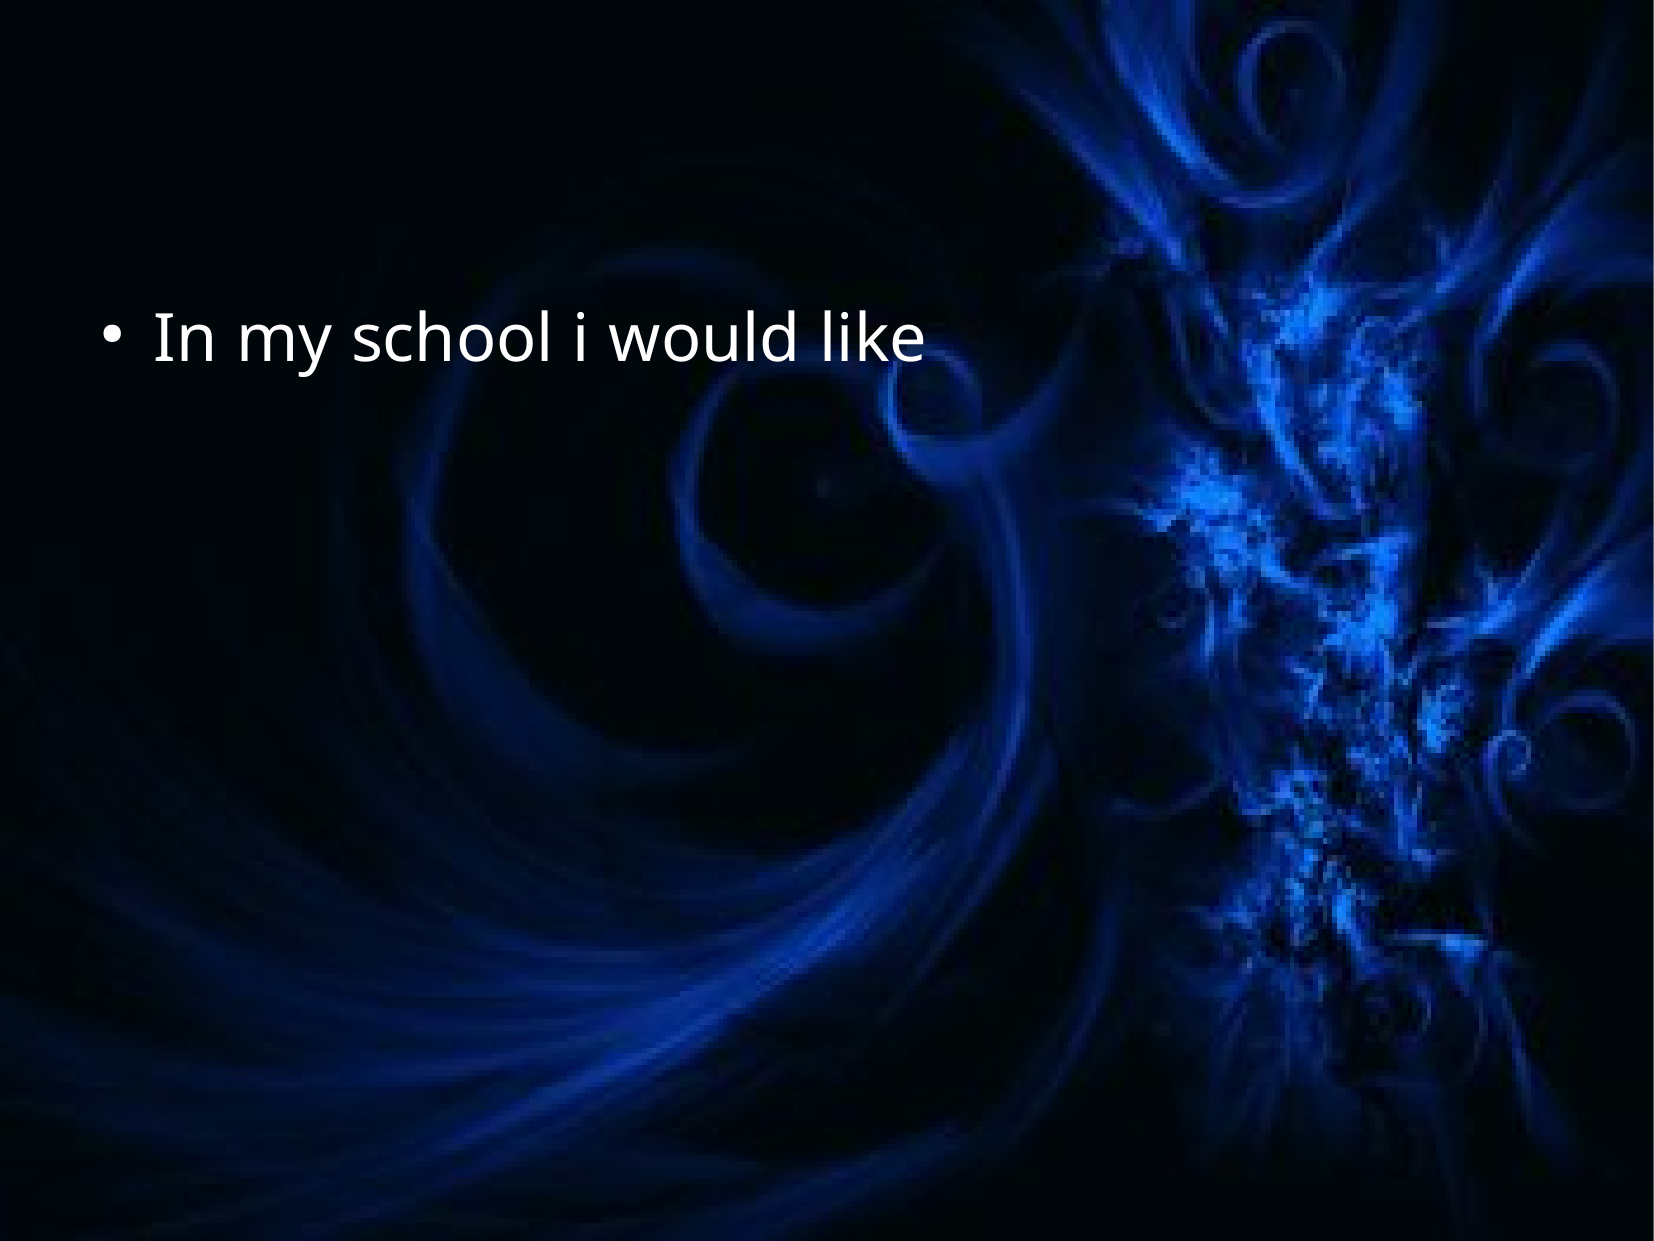

#
In my school i would like